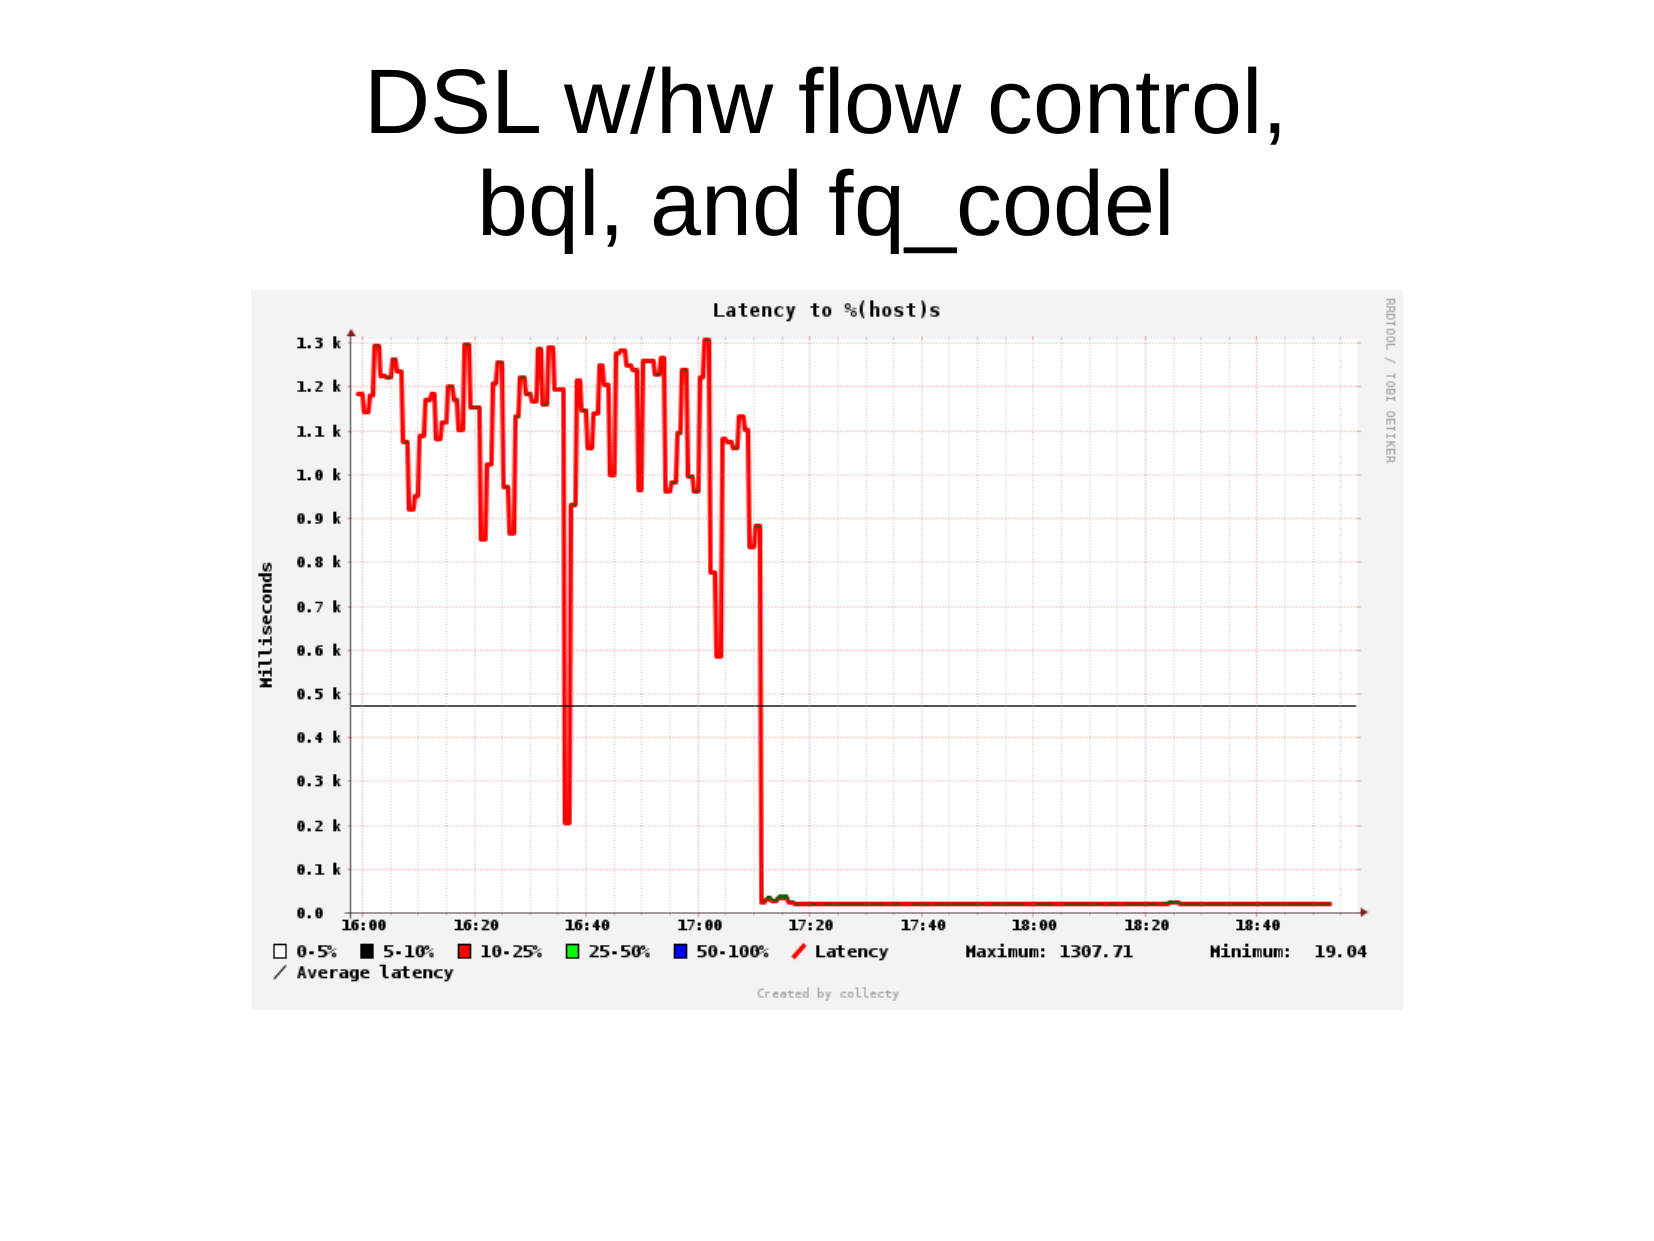

# DSL w/hw flow control, bql, and fq_codel